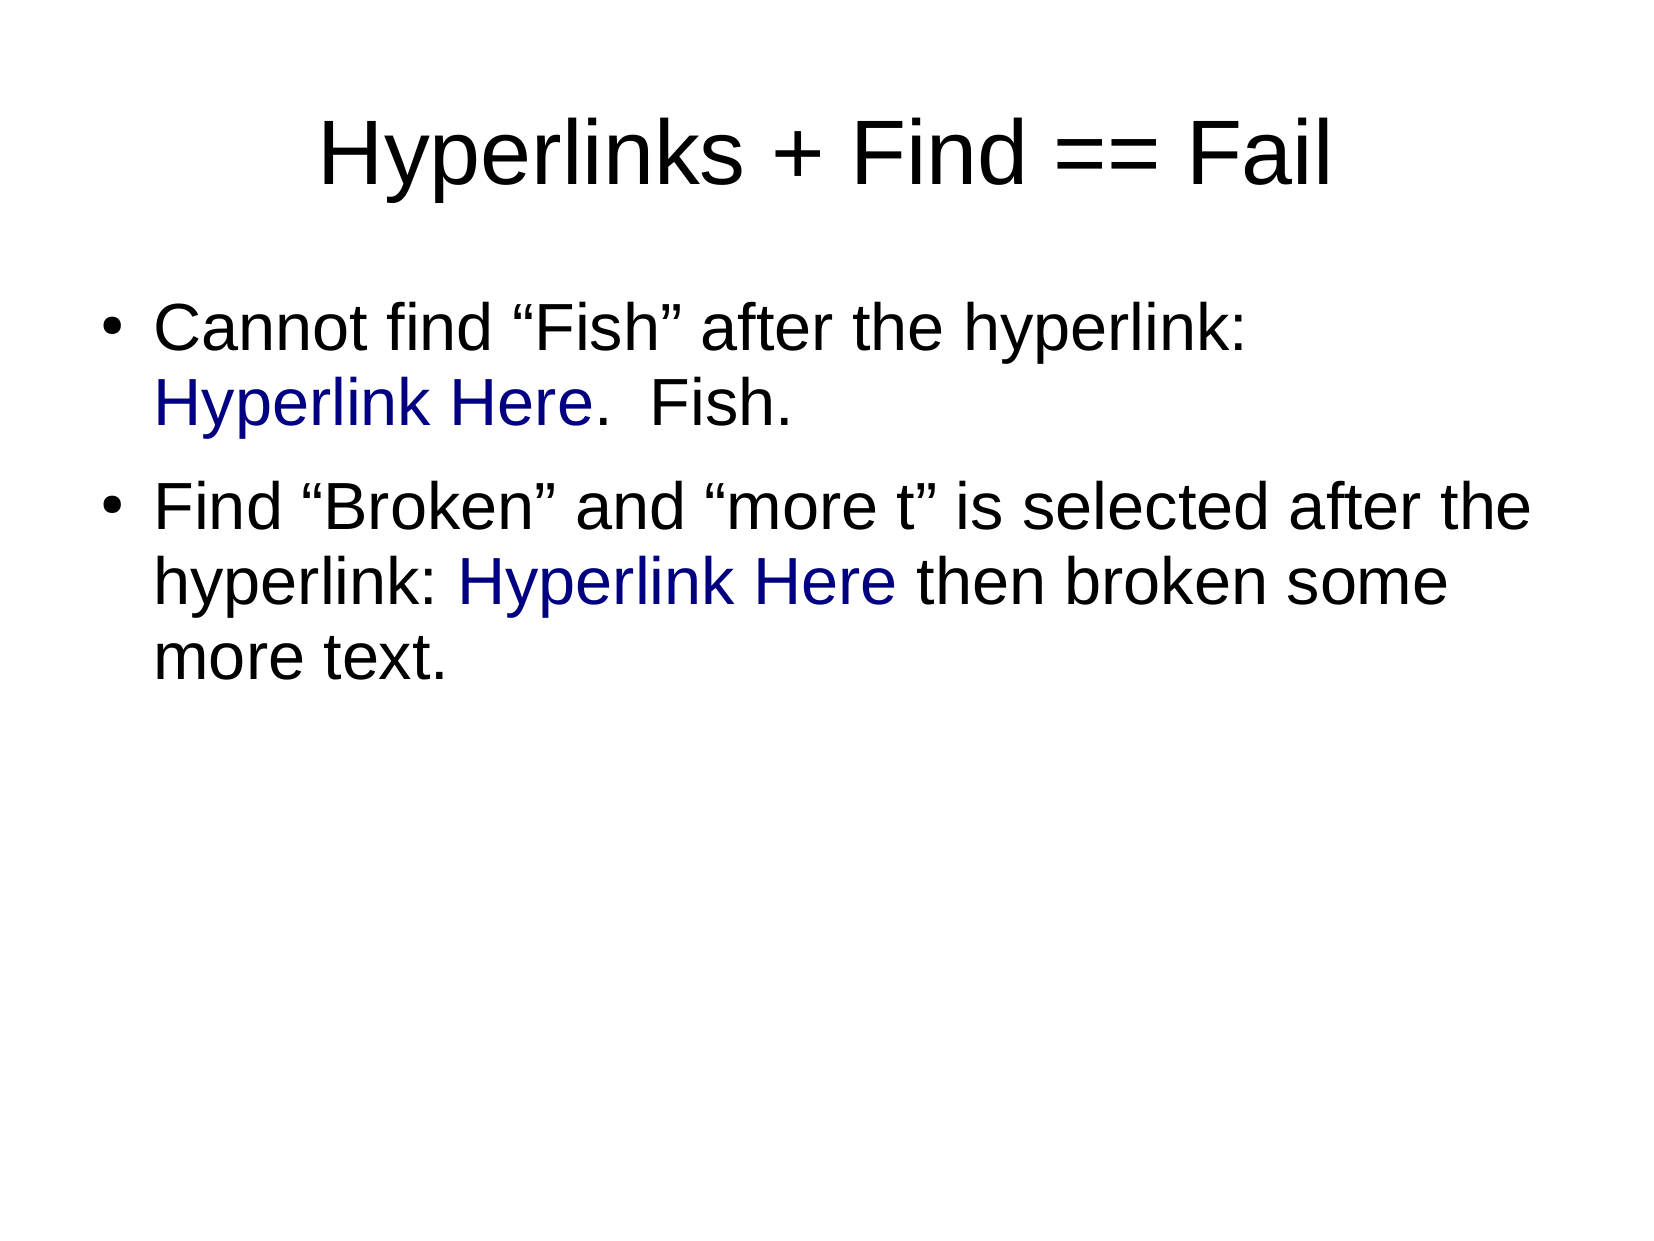

# Hyperlinks + Find == Fail
Cannot find “Fish” after the hyperlink: Hyperlink Here. Fish.
Find “Broken” and “more t” is selected after the hyperlink: Hyperlink Here then broken some more text.